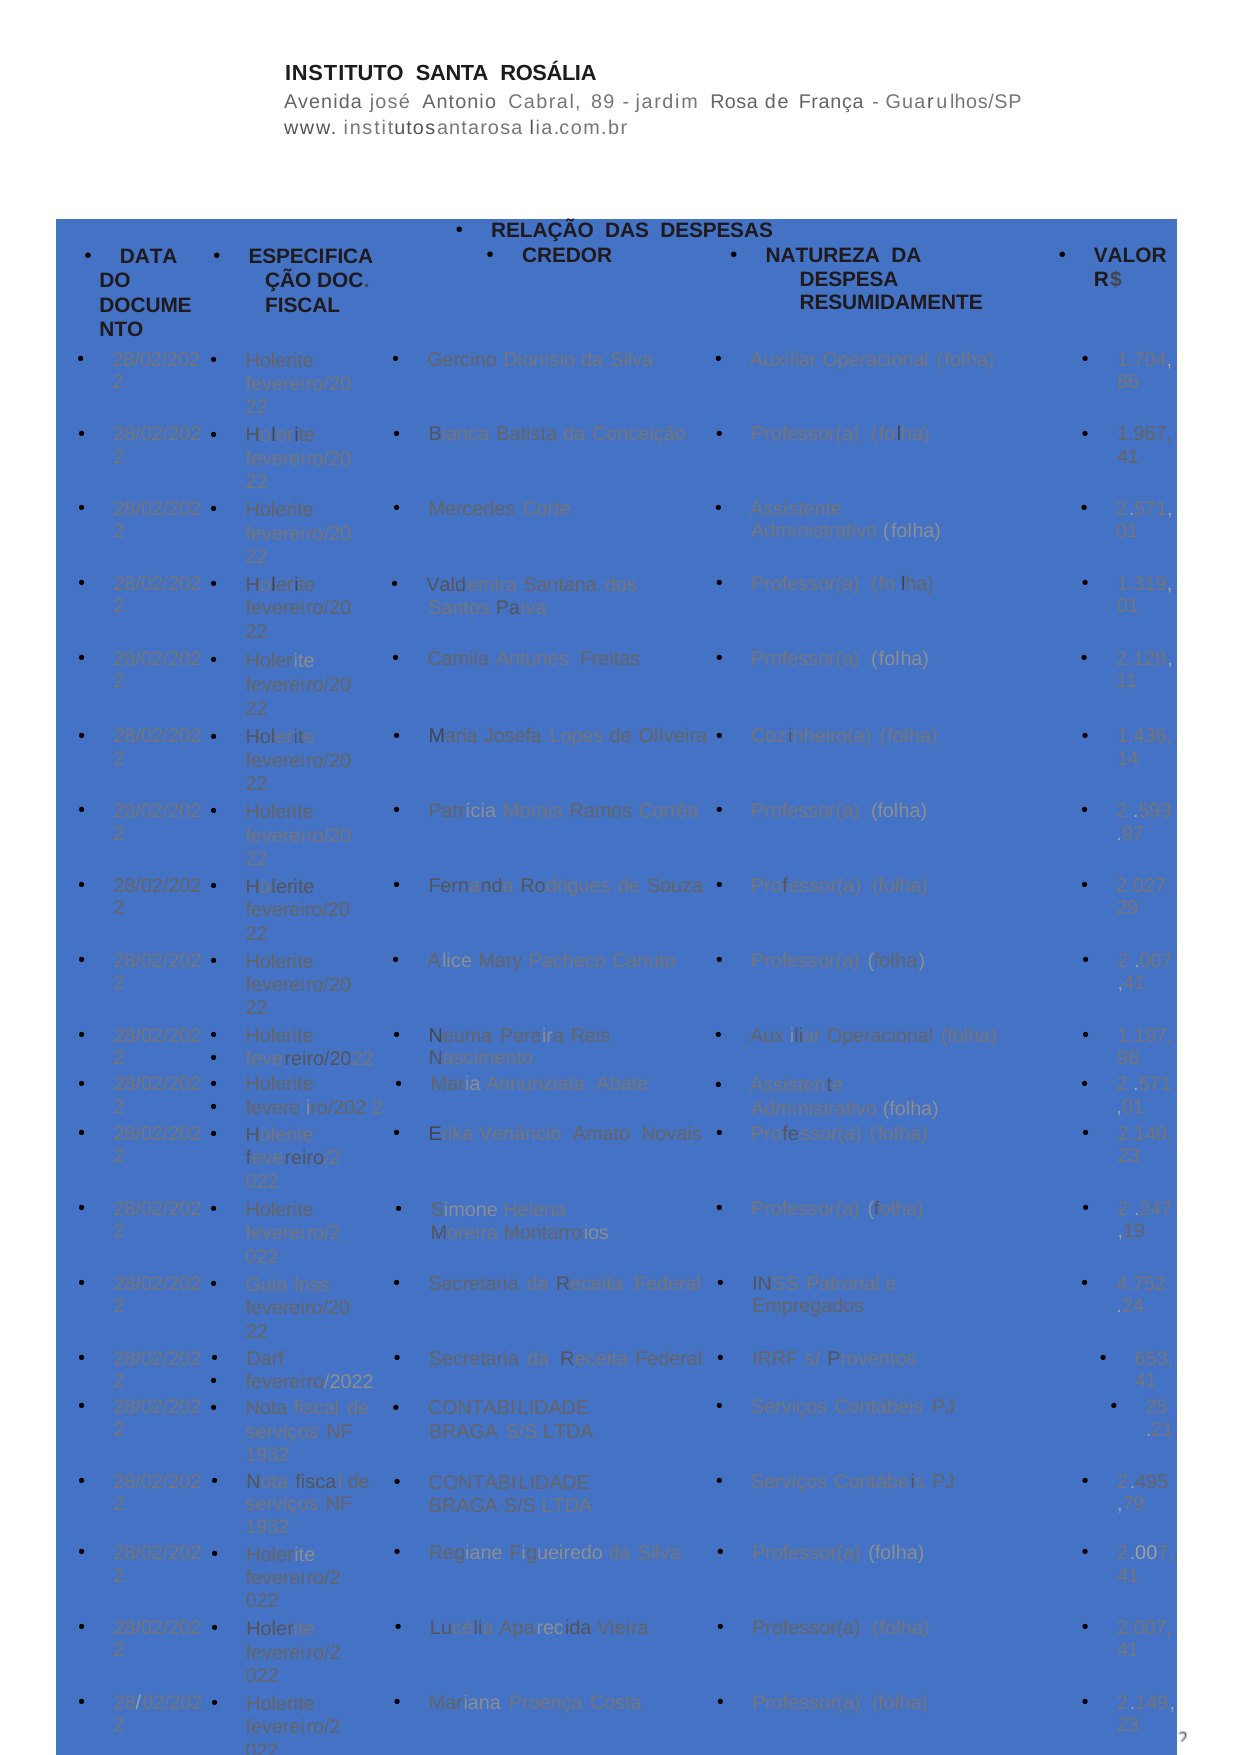

INSTITUTO SANTA ROSÁLIA
Avenida josé Antonio Cabral, 89 - jardim Rosa de França - Guarulhos/SP www. institutosantarosa lia.com.br
| RELAÇÃO DAS DESPESAS | | | | |
| --- | --- | --- | --- | --- |
| DATA DO DOCUMENTO | ESPECIFICAÇÃO DOC. FISCAL | CREDOR | NATUREZA DA DESPESA RESUMIDAMENTE | VALOR R$ |
| 28/02/2022 | Holerite fevereiro/2022 | Gercino Dionísio da Silva | Auxiliar Operacional (folha) | 1.704,86 |
| 28/02/2022 | Holerite fevereiro/2022 | Bianca Batista da Conceição | Professor(a) (folha) | 1.967,41 |
| 28/02/2022 | Holerite fevereiro/2022 | Mercedes Corte | Assistente Administrativo (folha) | 2.571,01 |
| 28/02/2022 | Holerite fevereiro/2022 | Valdemira Santana dos Santos Paiva | Professor(a) (fo lha) | 1.319,01 |
| 28/02/2022 | Holerite fevereiro/2022 | Camila Antunes Freitas | Professor(a) (folha) | 2.129,11 |
| 28/02/2022 | Holerite fevereiro/2022 | Maria Josefa Lopes de Olíveira | Cozinheiro(a) (folha) | 1.436,14 |
| 28/02/2022 | Holerite fevereiro/2022 | Patrícia Morais Ramos Corrêa | Professor(a) (folha) | 2 .593.97 |
| 28/02/2022 | Holerite fevereiro/2022 | Fernanda Rodrigues de Souza | Professor(a) (folha) | 2.027.29 |
| 28/02/2022 | Holerite fevereiro/2022 | Alice Mary Pacheco Canuto | Professor(a) (folha) | 2 .007,41 |
| 28/02/2022 | Holerite fevereiro/2022 | Neuma Pereira Reis Nascimento | Aux iliar Operacional (folha) | 1.197,96 |
| 28/02/2022 | Holerite fevere iro/202 2 | Maria Annunziata Abate | Assistente Administrativo (folha) | 2 .571,01 |
| 28/02/2022 | Holerite fevereiro/2022 | Erika Venâncio Amato Novais | Professor(a) (folha) | 2.149,23 |
| 28/02/2022 | Holerite fevereiro/2022 | Simone Helena Moreira Montarroios | Professor(a) (folha) | 2 .247 ,19 |
| 28/02/2022 | Guia lnss fevereiro/2022 | Secretaria da Receita Federal | INSS Patronal e Empregados | 4.752 .24 |
| 28/02/2022 | Darf fevereiro/2022 | Secretaria da Receita Federal | IRRF s/ Proventos | 653,41 |
| 28/02/2022 | Nota fiscal de serviços NF 1932 | CONTABILIDADE BRAGA S/S LTDA | Serviços Contábeis PJ | 25 .21 |
| 28/02/2022 | Nota fiscal de serviços NF 1932 | CONTABILIDADE BRAGA S/S LTDA | Serviços Contábeis PJ | 2.495 ,79 |
| 28/02/2022 | Holerite fevereiro/2022 | Regiane Figueiredo da Silva | Professor(a) (folha) | 2.007,41 |
| 28/02/2022 | Holerite fevereiro/2022 | Lucélia Aparecida Vieira | Professor(a) (folha) | 2.007,41 |
| 28/02/2022 | Holerite fevereiro/2022 | Mariana Proença Costa | Professor(a) (folha) | 2.149,23 |
| 28/02/2022 | Boleto fevereiro/2022 | SINOBENEFICENTE | Contribuição Sindical | 200,00 |
| 28/02/2022 | Guia Fgts fevere iro/2022 | CAIXA ECONOMICA FEDERAL - FGTS | FGTS - Fundo de Garantia | 4.566 .39 |
| | | | | |